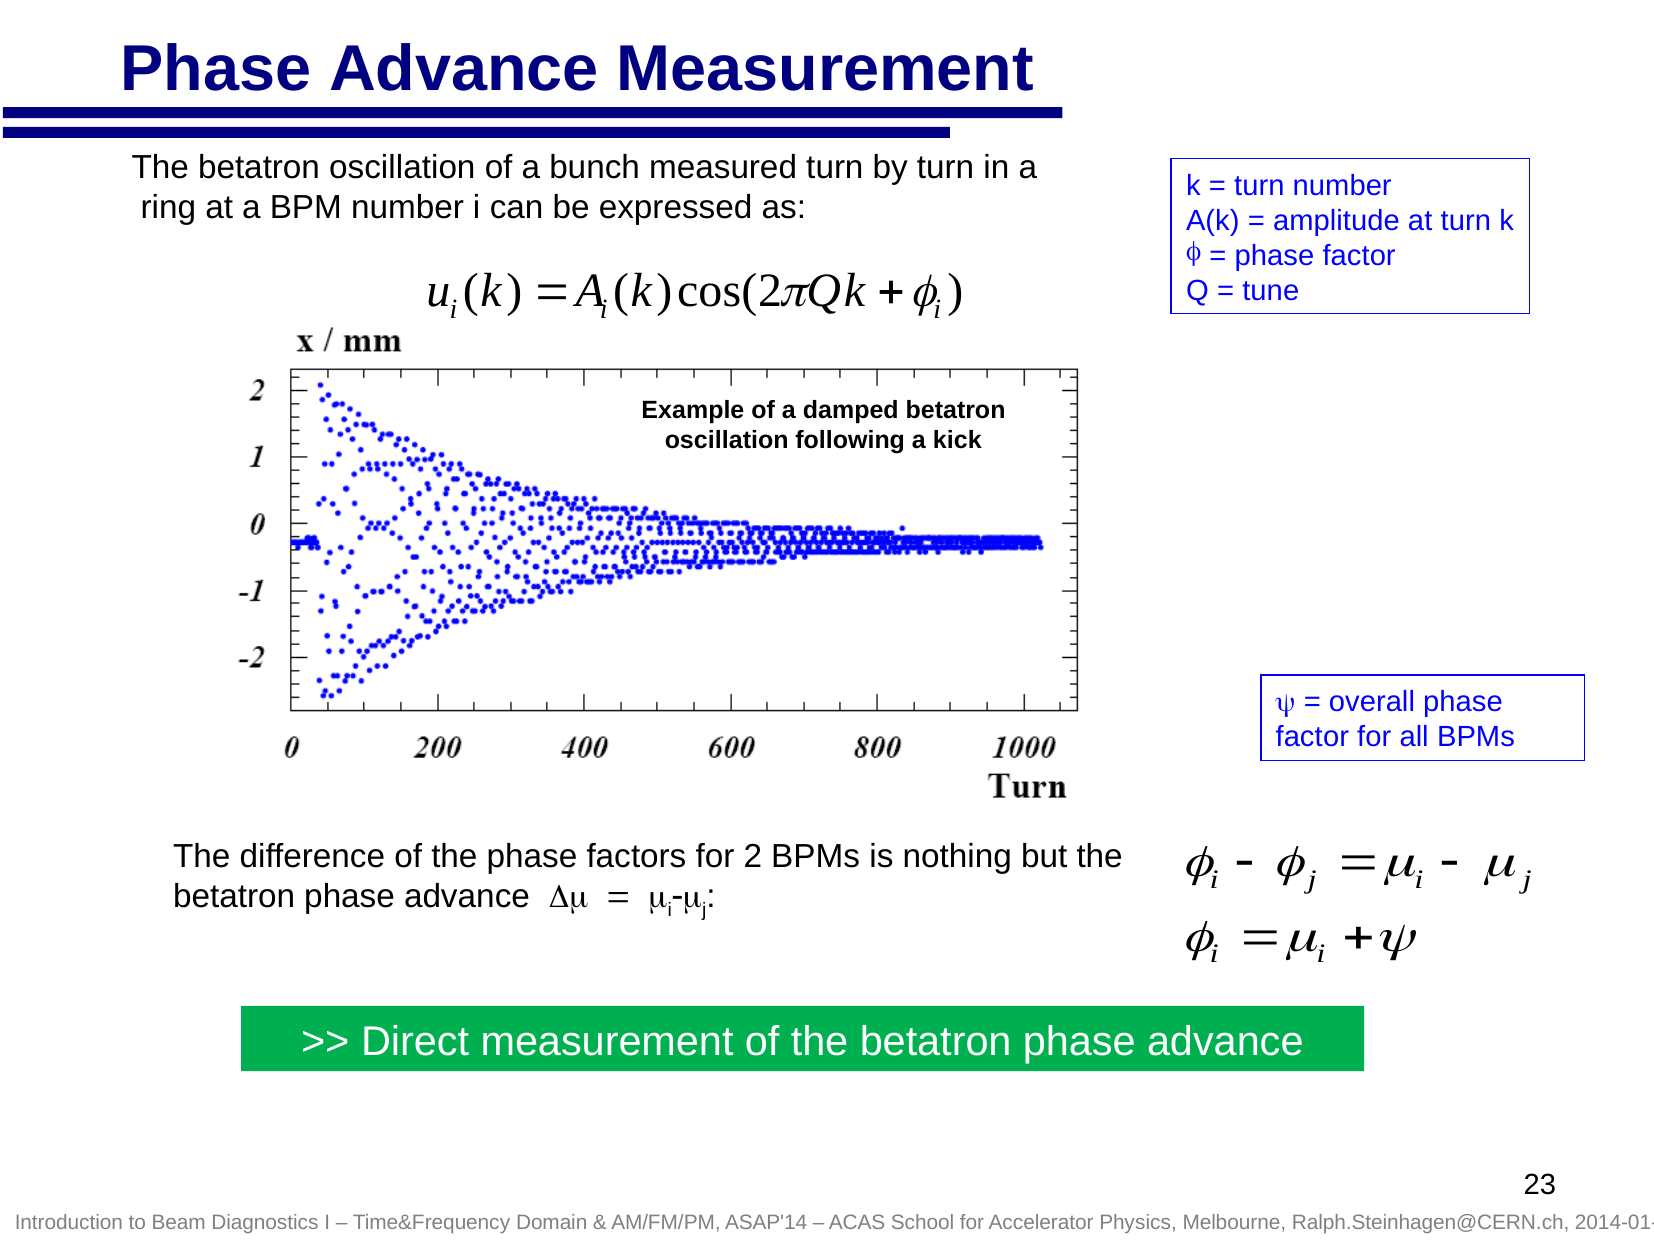

# Phase Advance Measurement
The betatron oscillation of a bunch measured turn by turn in a ring at a BPM number i can be expressed as:
k = turn number
A(k) = amplitude at turn k
 = phase factor
Q = tune
Example of a damped betatron oscillation following a kick
 = overall phase factor for all BPMs
The difference of the phase factors for 2 BPMs is nothing but the betatron phase advance ij:
>> Direct measurement of the betatron phase advance